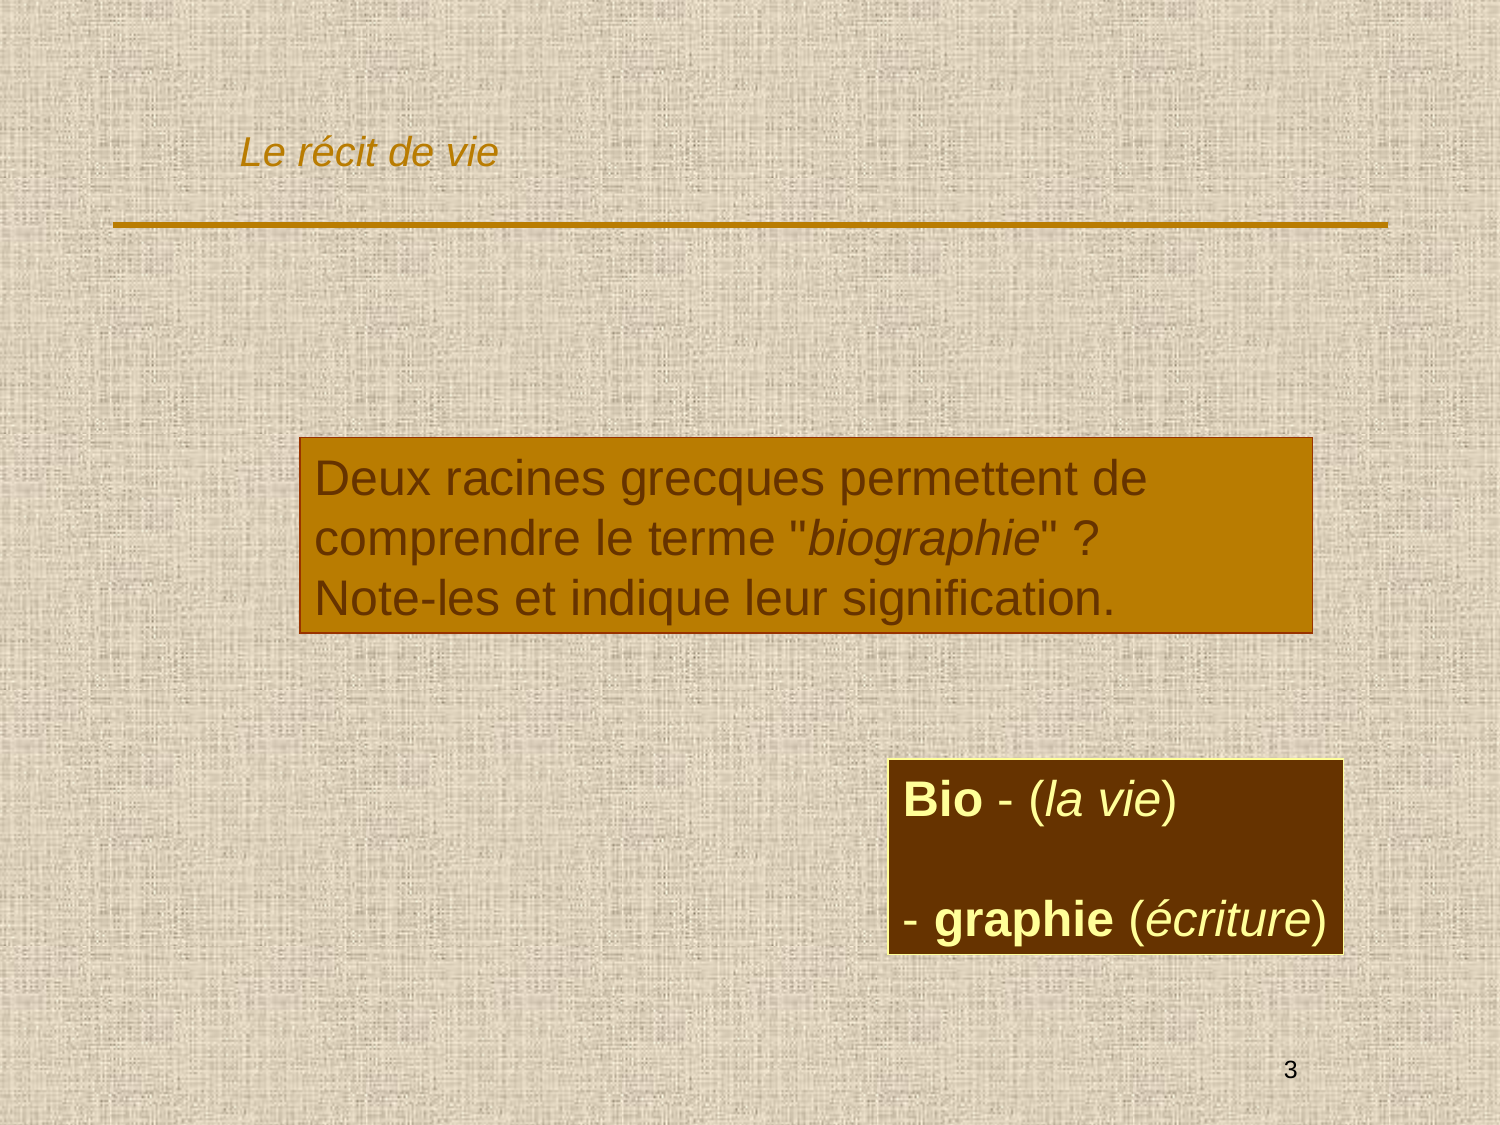

Le récit de vie
Deux racines grecques permettent de comprendre le terme "biographie" ?
Note-les et indique leur signification.
Bio - (la vie)
- graphie (écriture)
3